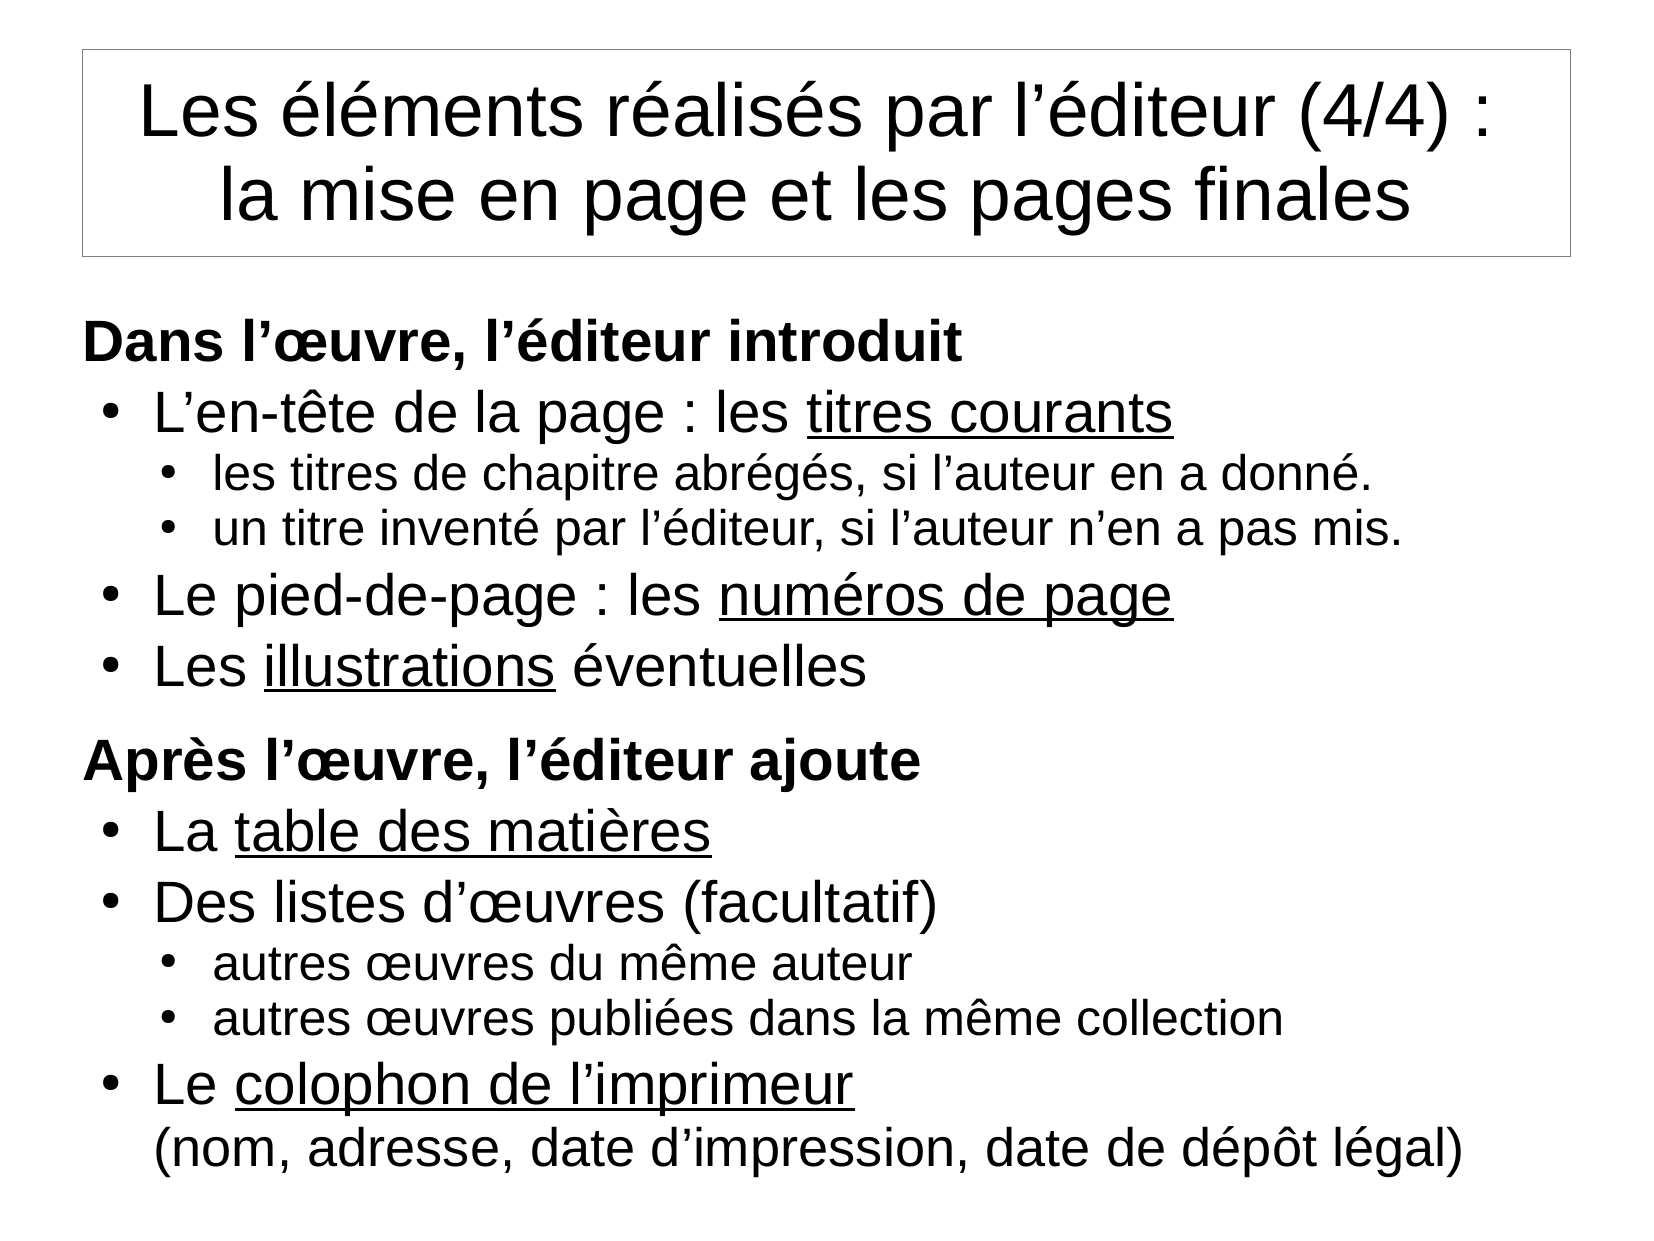

# Les éléments réalisés par l’éditeur (4/4) : la mise en page et les pages finales
Dans l’œuvre, l’éditeur introduit
L’en-tête de la page : les titres courants
les titres de chapitre abrégés, si l’auteur en a donné.
un titre inventé par l’éditeur, si l’auteur n’en a pas mis.
Le pied-de-page : les numéros de page
Les illustrations éventuelles
Après l’œuvre, l’éditeur ajoute
La table des matières
Des listes d’œuvres (facultatif)
autres œuvres du même auteur
autres œuvres publiées dans la même collection
Le colophon de l’imprimeur
(nom, adresse, date d’impression, date de dépôt légal)